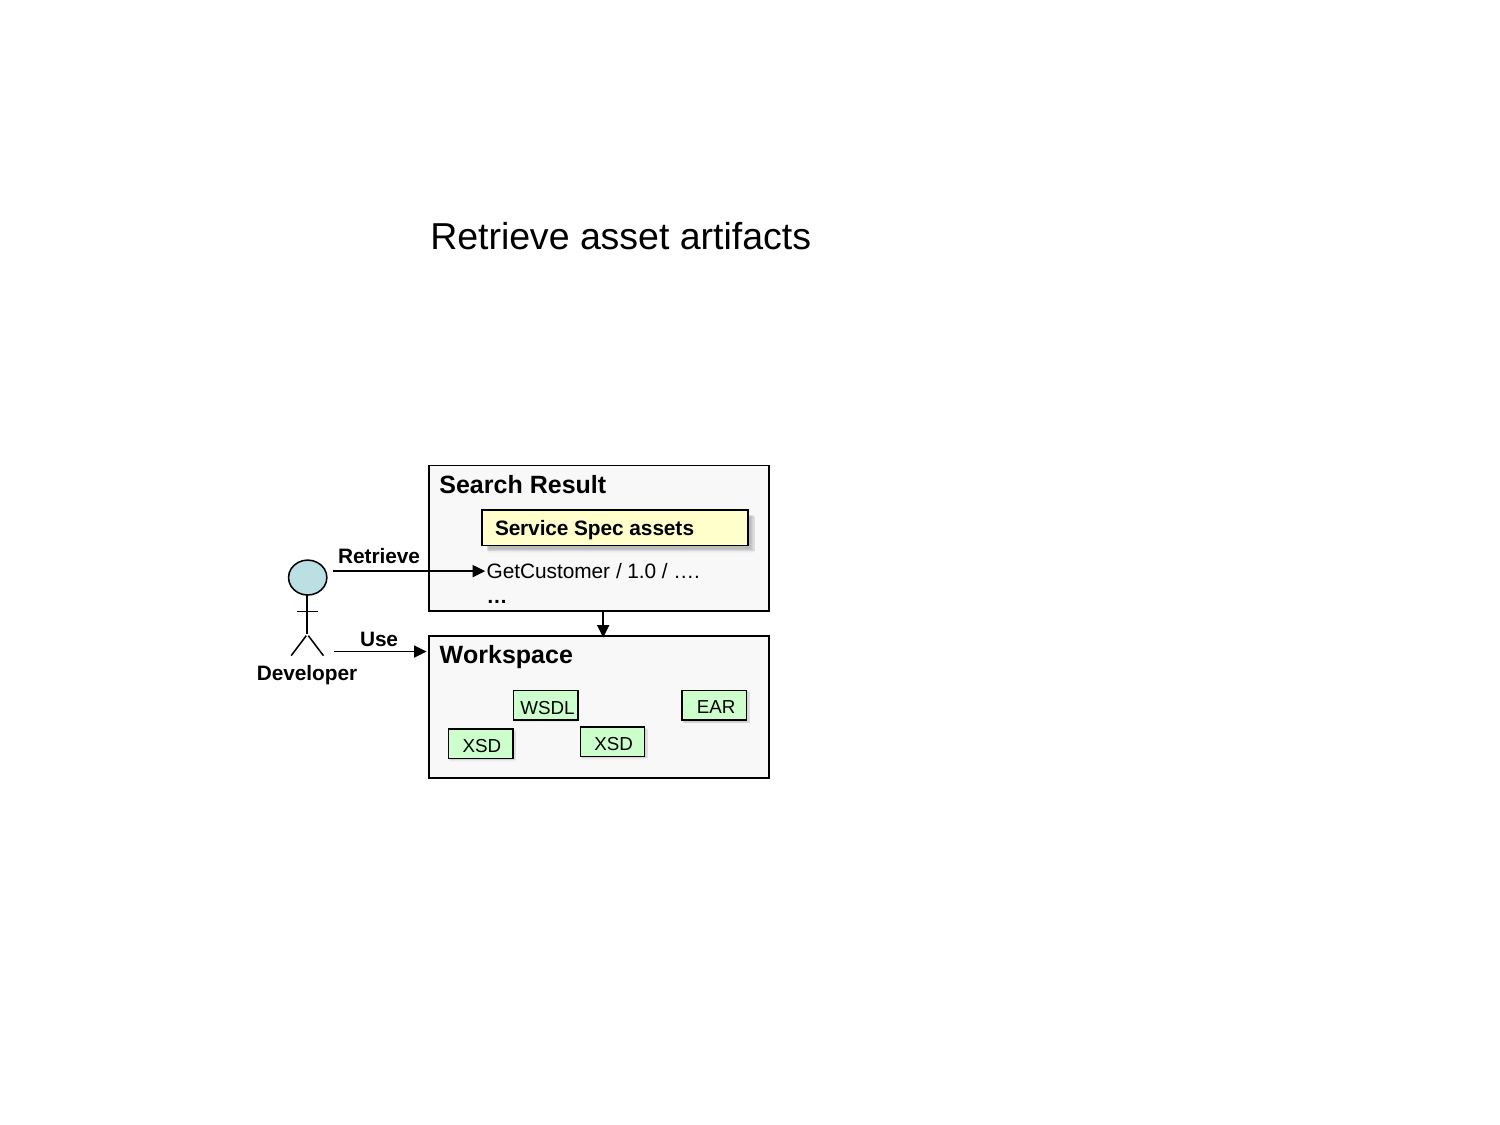

Retrieve asset artifacts
Search Result
Service Spec assets
Retrieve
GetCustomer / 1.0 / ….
…
Use
Workspace
Developer
EAR
WSDL
XSD
XSD